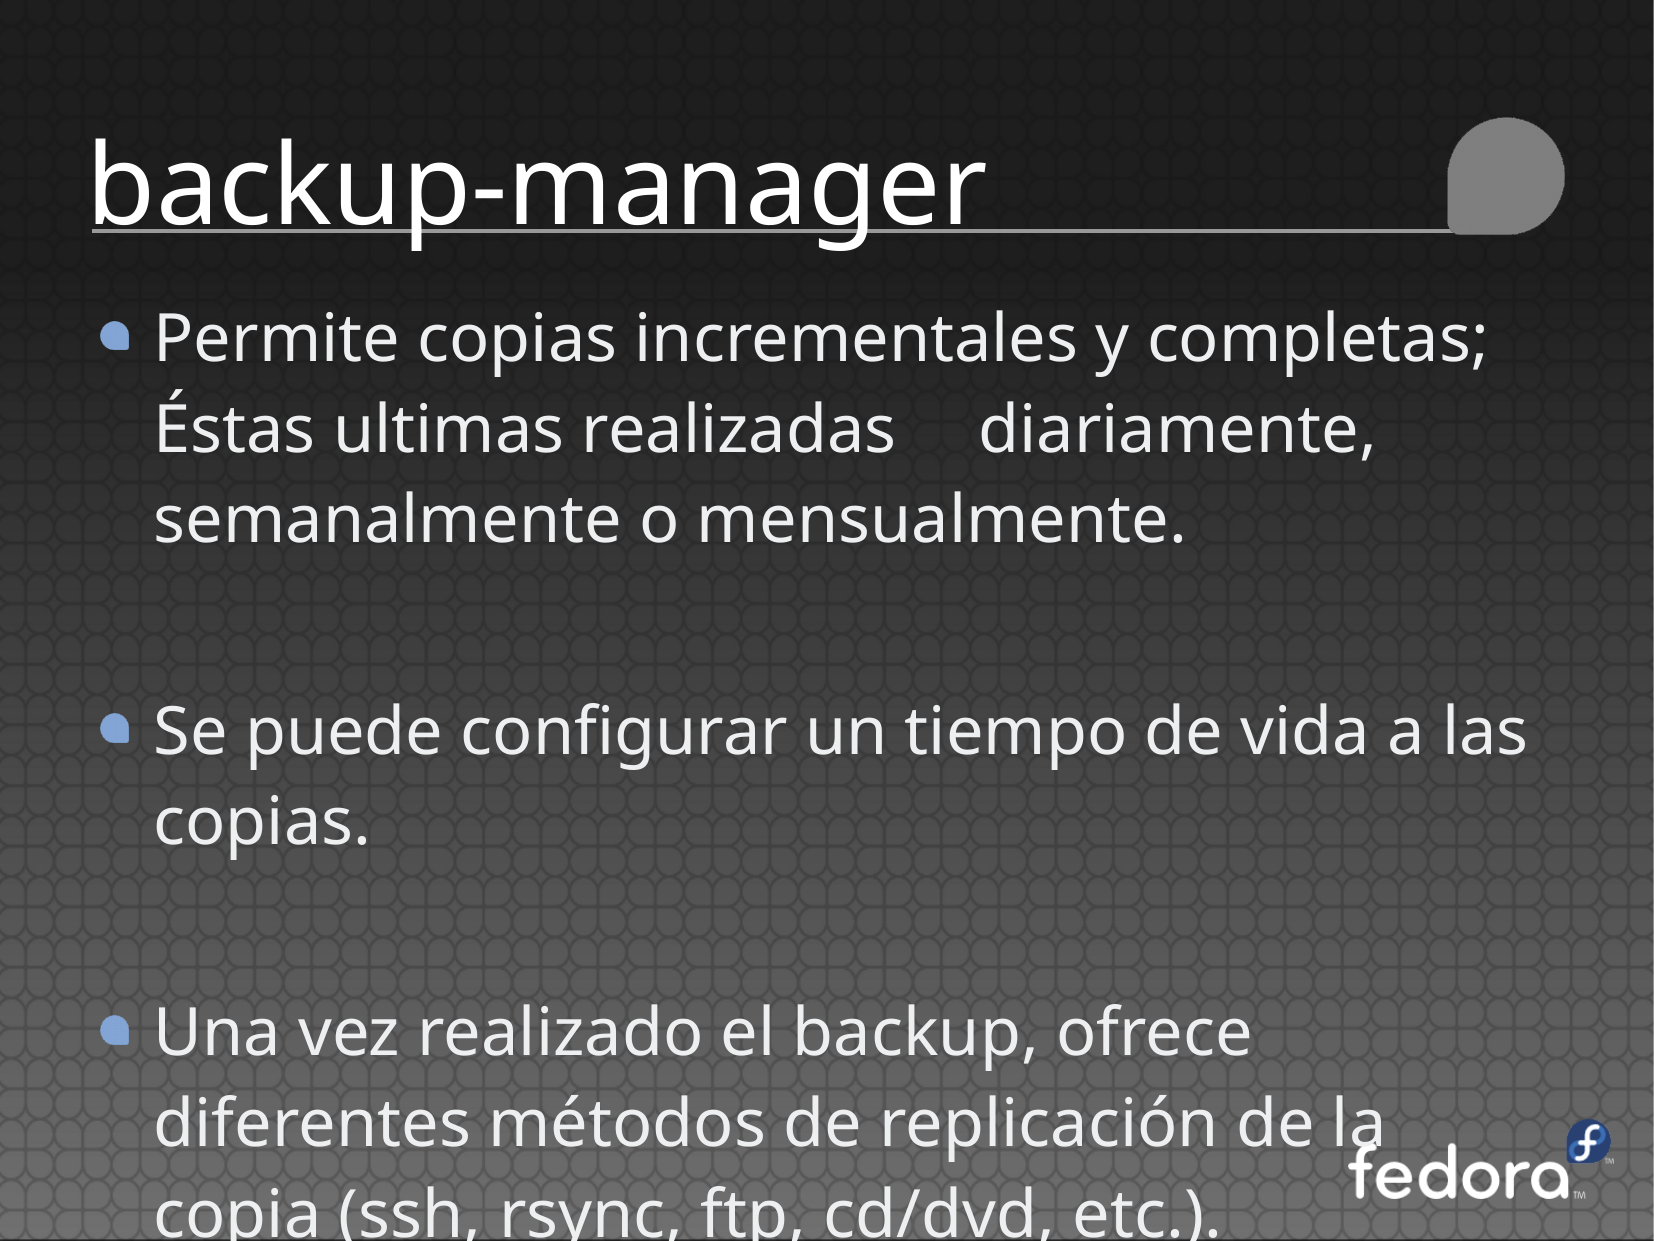

# backup-manager
Permite copias incrementales y completas; Éstas ultimas realizadas 	diariamente, semanalmente o mensualmente.
Se puede configurar un tiempo de vida a las copias.
Una vez realizado el backup, ofrece diferentes métodos de replicación de la copia (ssh, rsync, ftp, cd/dvd, etc.).